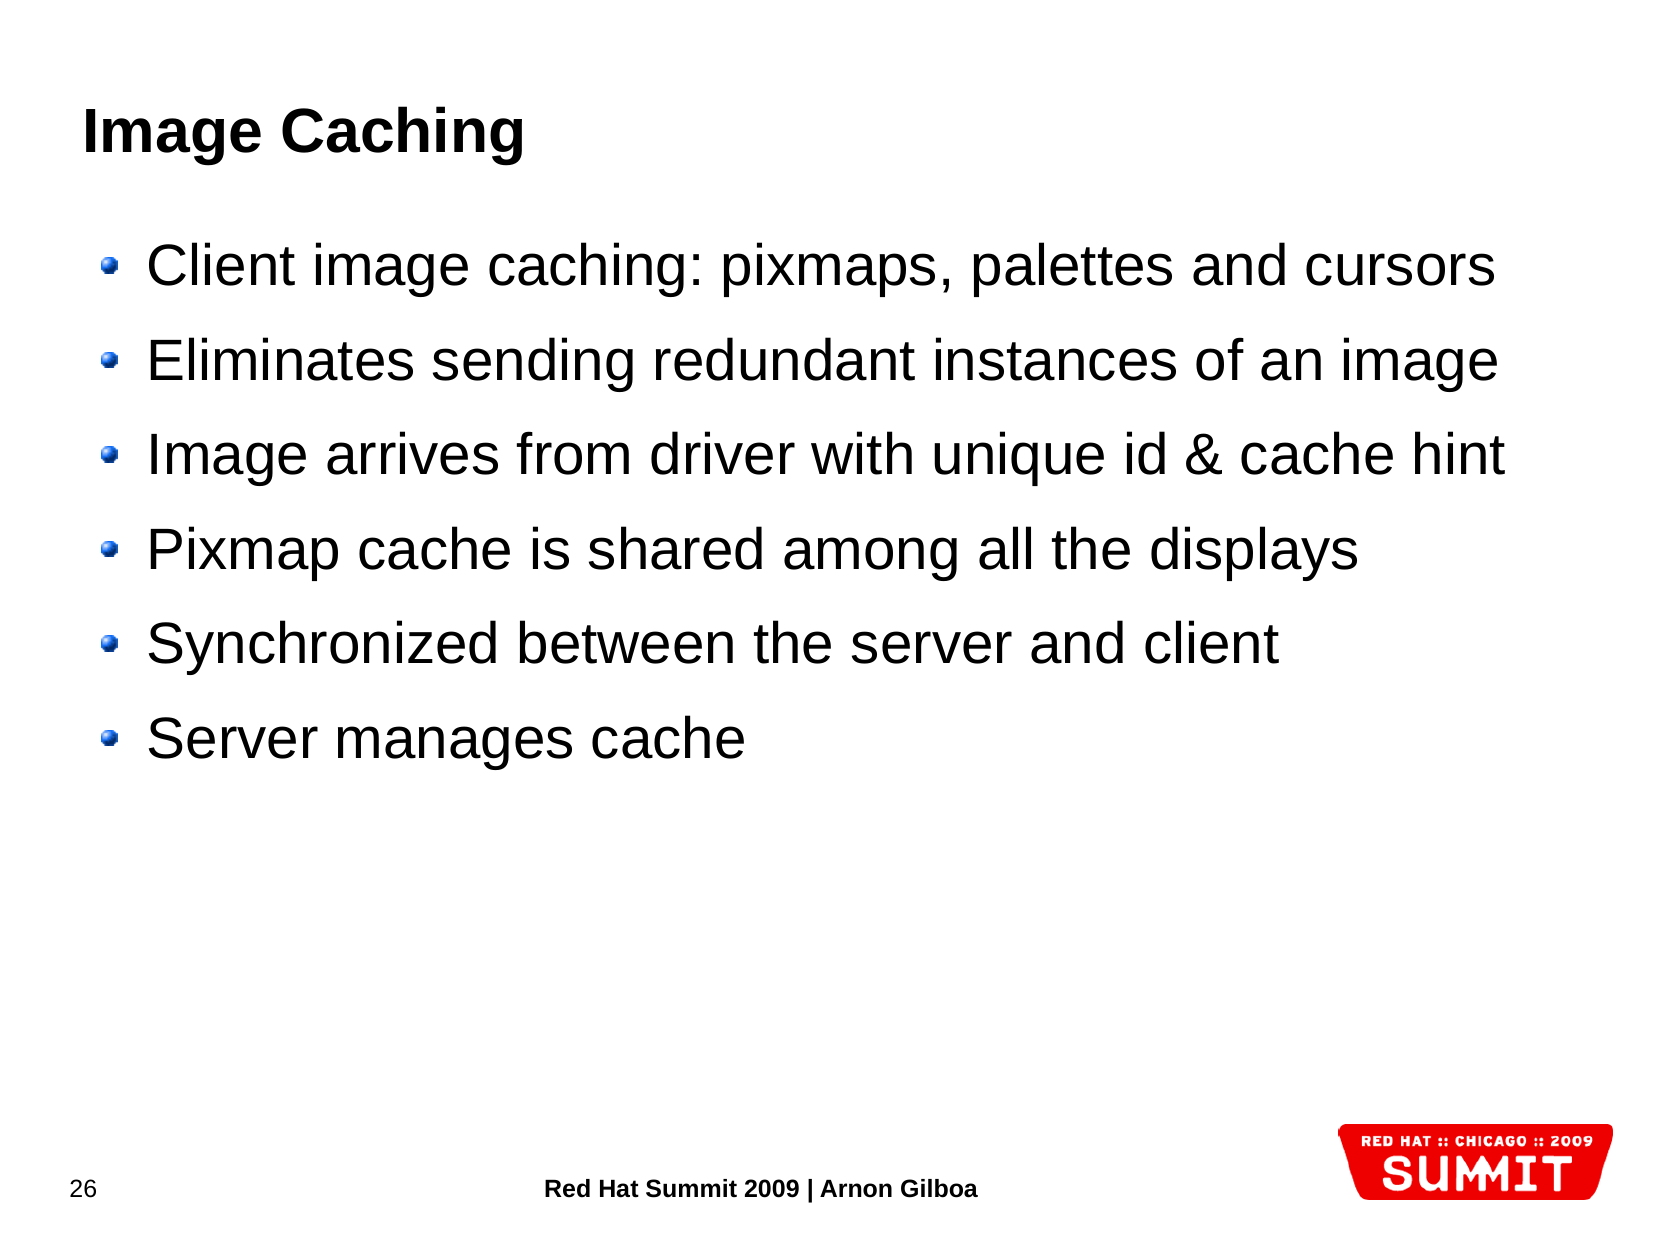

# Image Caching
Client image caching: pixmaps, palettes and cursors
Eliminates sending redundant instances of an image
Image arrives from driver with unique id & cache hint
Pixmap cache is shared among all the displays
Synchronized between the server and client
Server manages cache